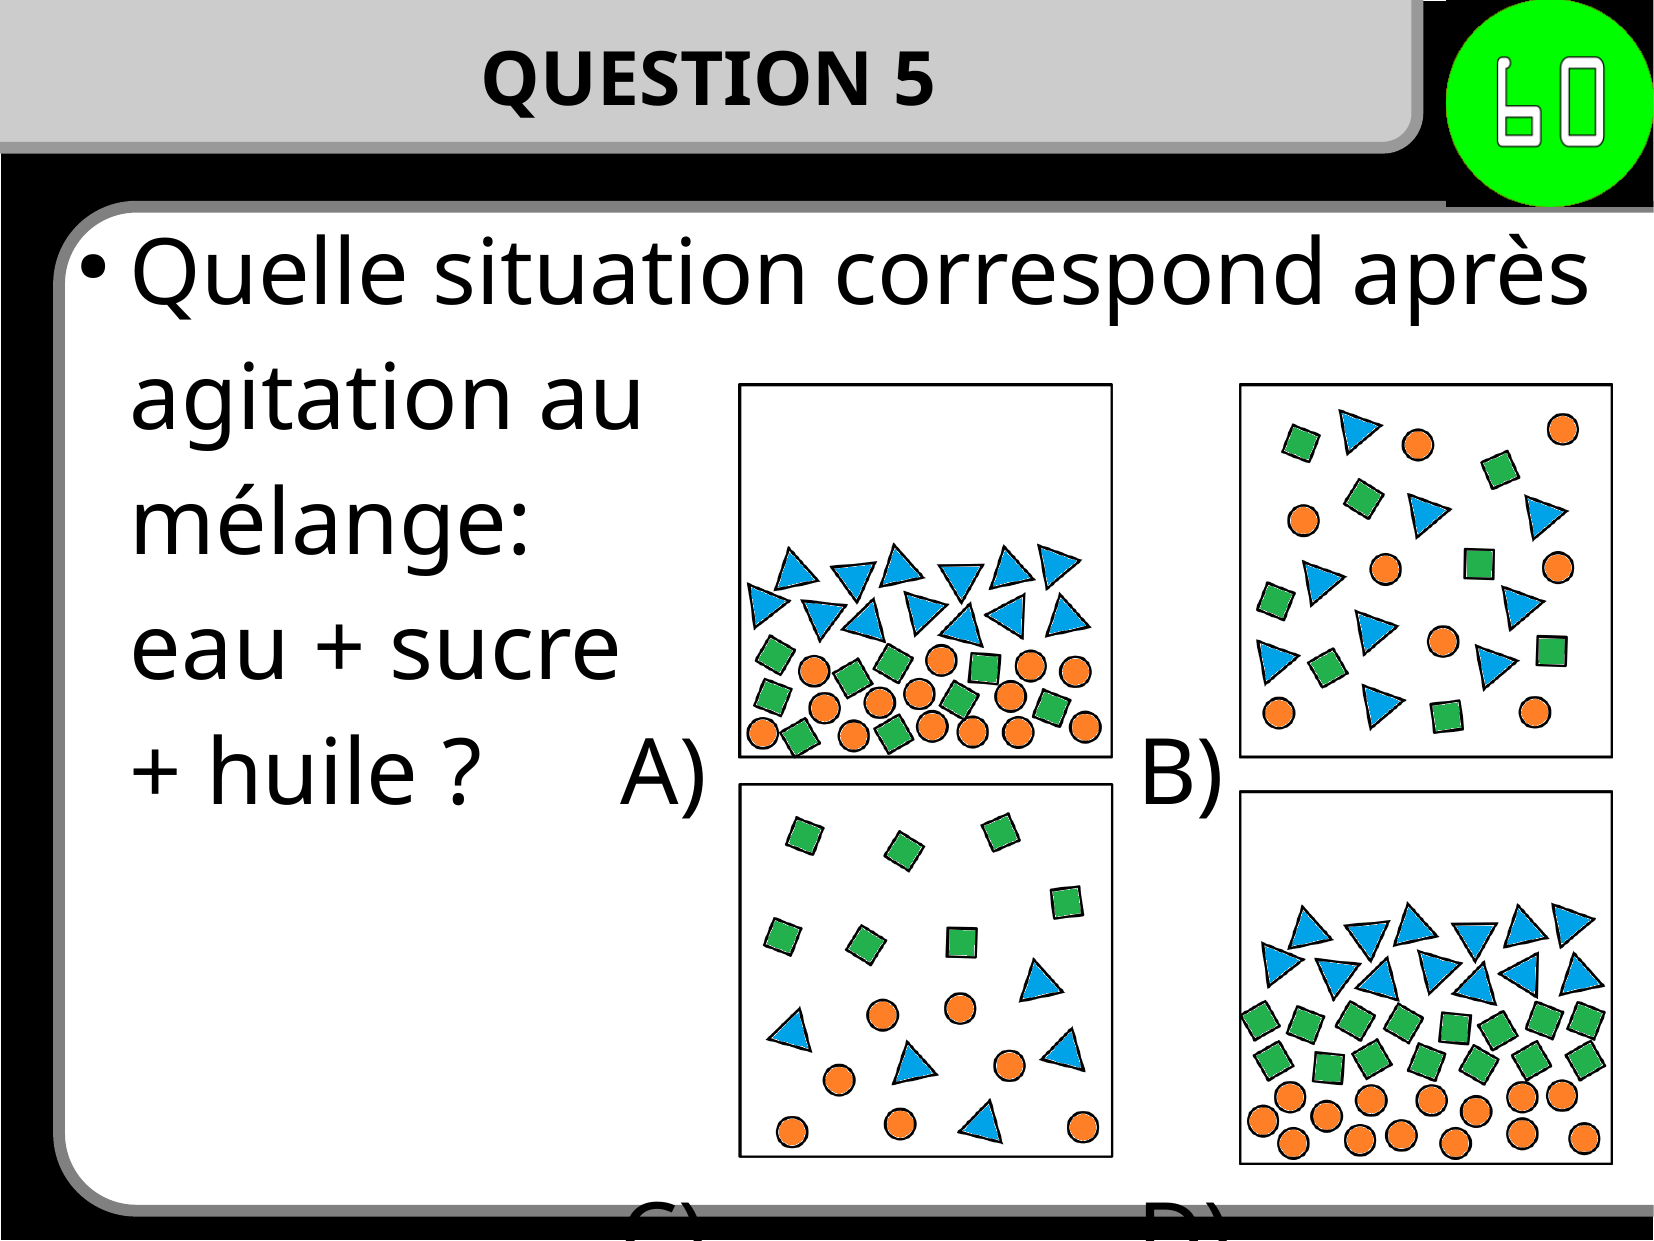

# QUESTION 5
Quelle situation correspond après agitation au
mélange:
eau + sucre
+ huile ?		 A)						 B)
 						 C)						 D)